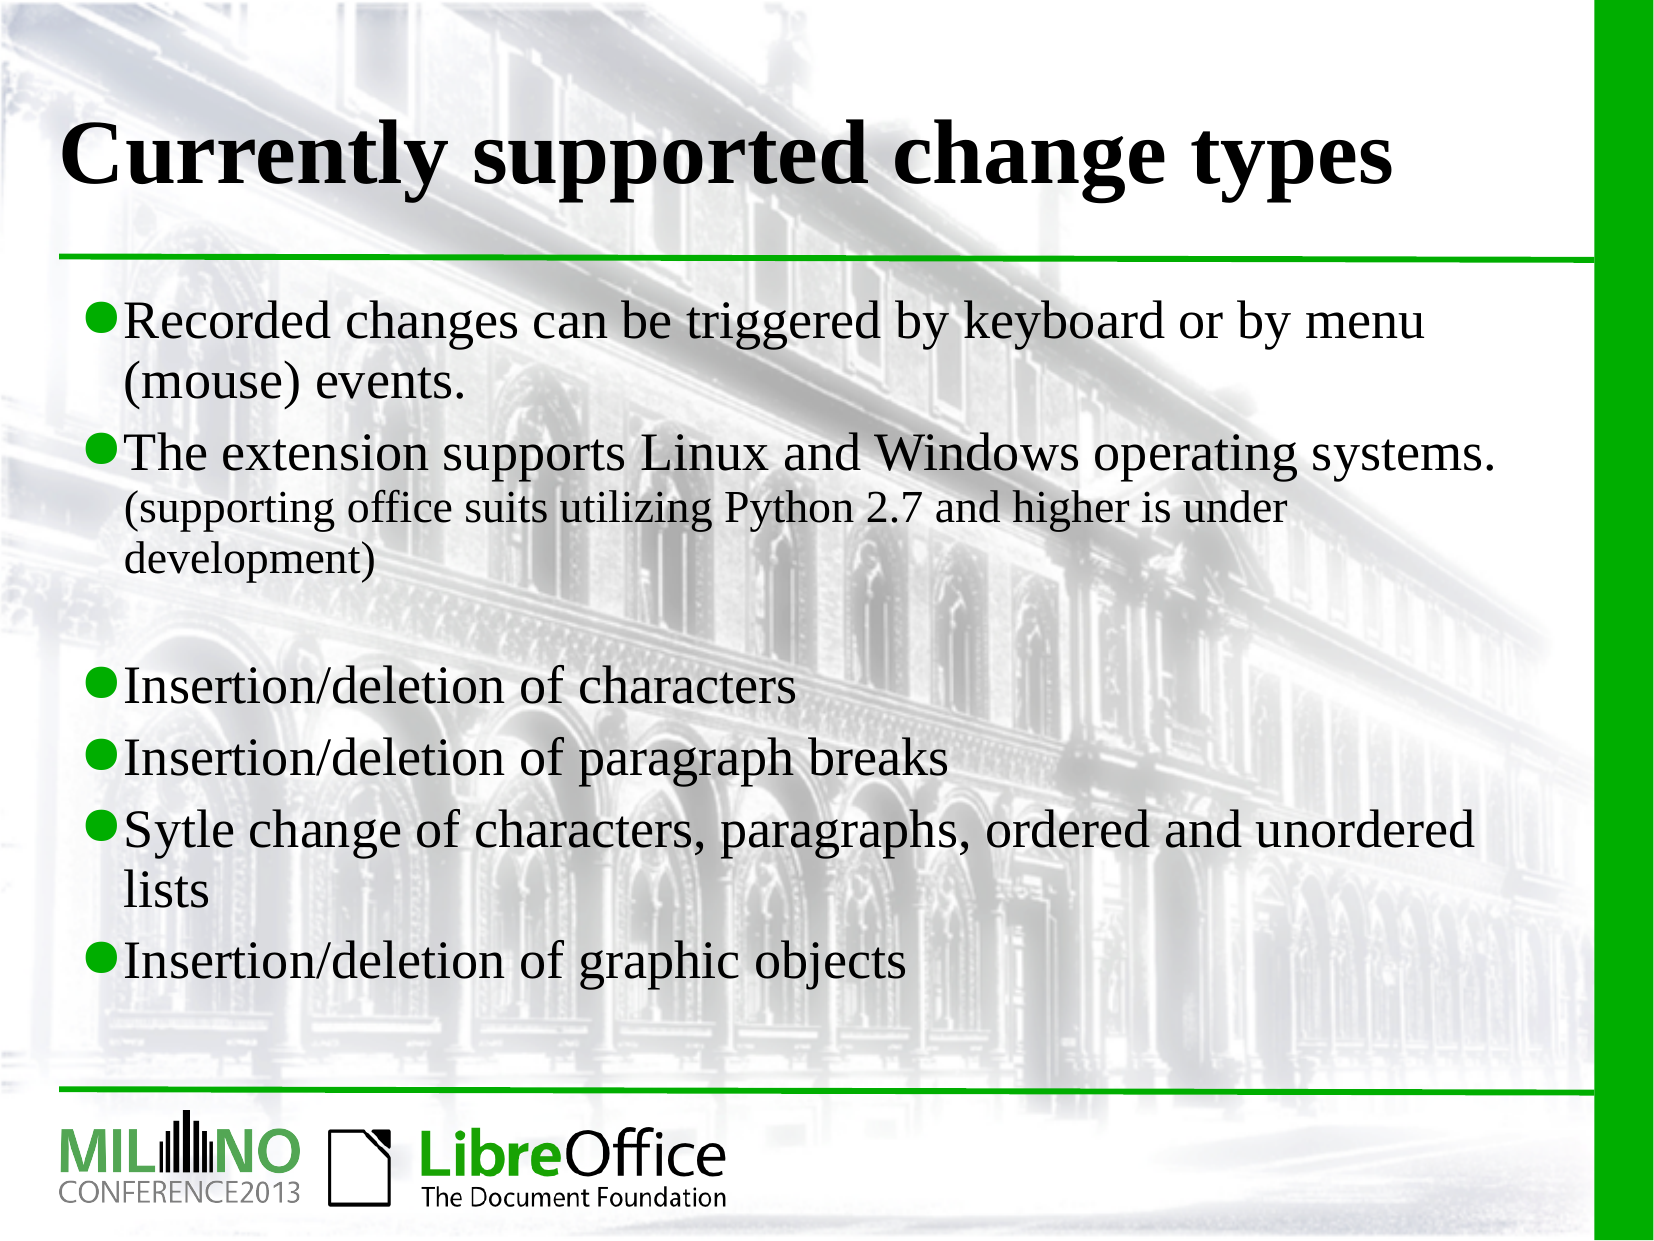

# Currently supported change types
Recorded changes can be triggered by keyboard or by menu (mouse) events.
The extension supports Linux and Windows operating systems. (supporting office suits utilizing Python 2.7 and higher is under development)
Insertion/deletion of characters
Insertion/deletion of paragraph breaks
Sytle change of characters, paragraphs, ordered and unordered lists
Insertion/deletion of graphic objects